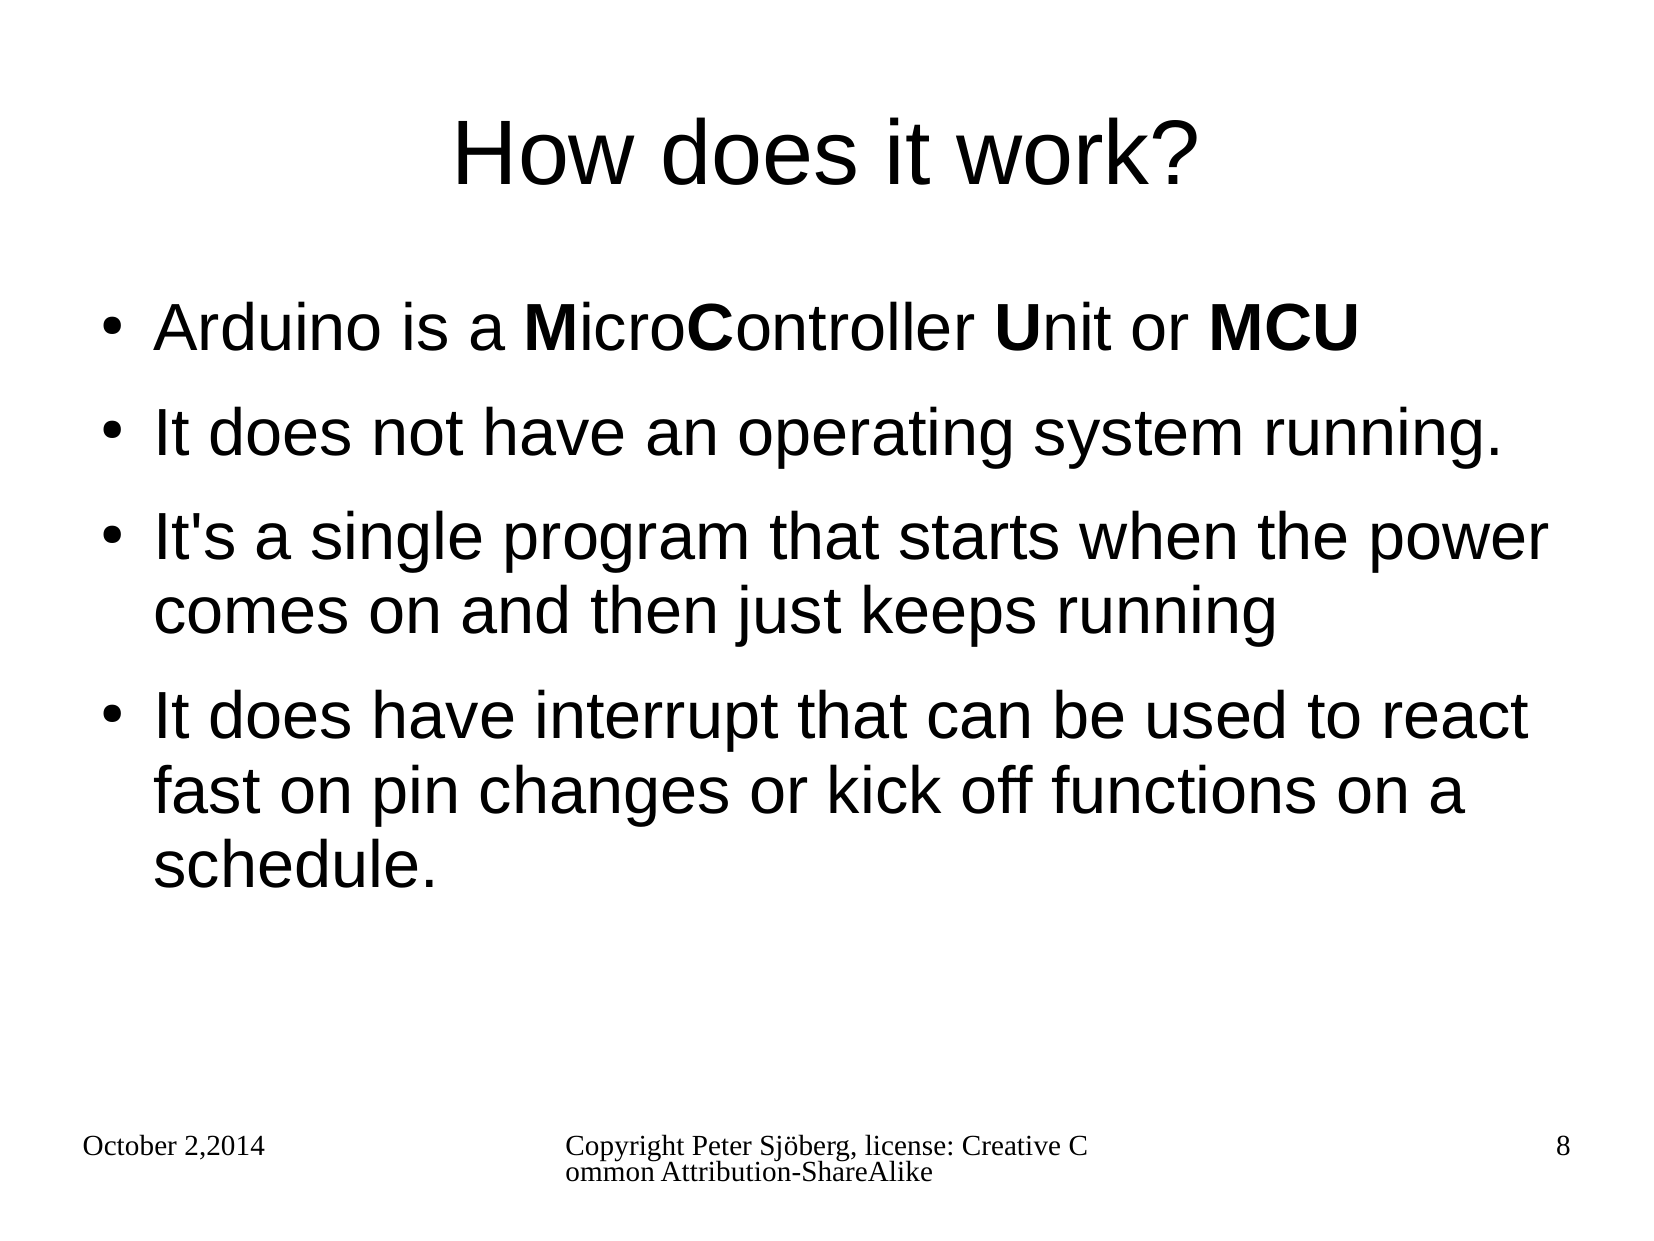

# How does it work?
Arduino is a MicroController Unit or MCU
It does not have an operating system running.
It's a single program that starts when the power comes on and then just keeps running
It does have interrupt that can be used to react fast on pin changes or kick off functions on a schedule.
October 2,2014
Copyright Peter Sjöberg, license: Creative Common Attribution-ShareAlike
8